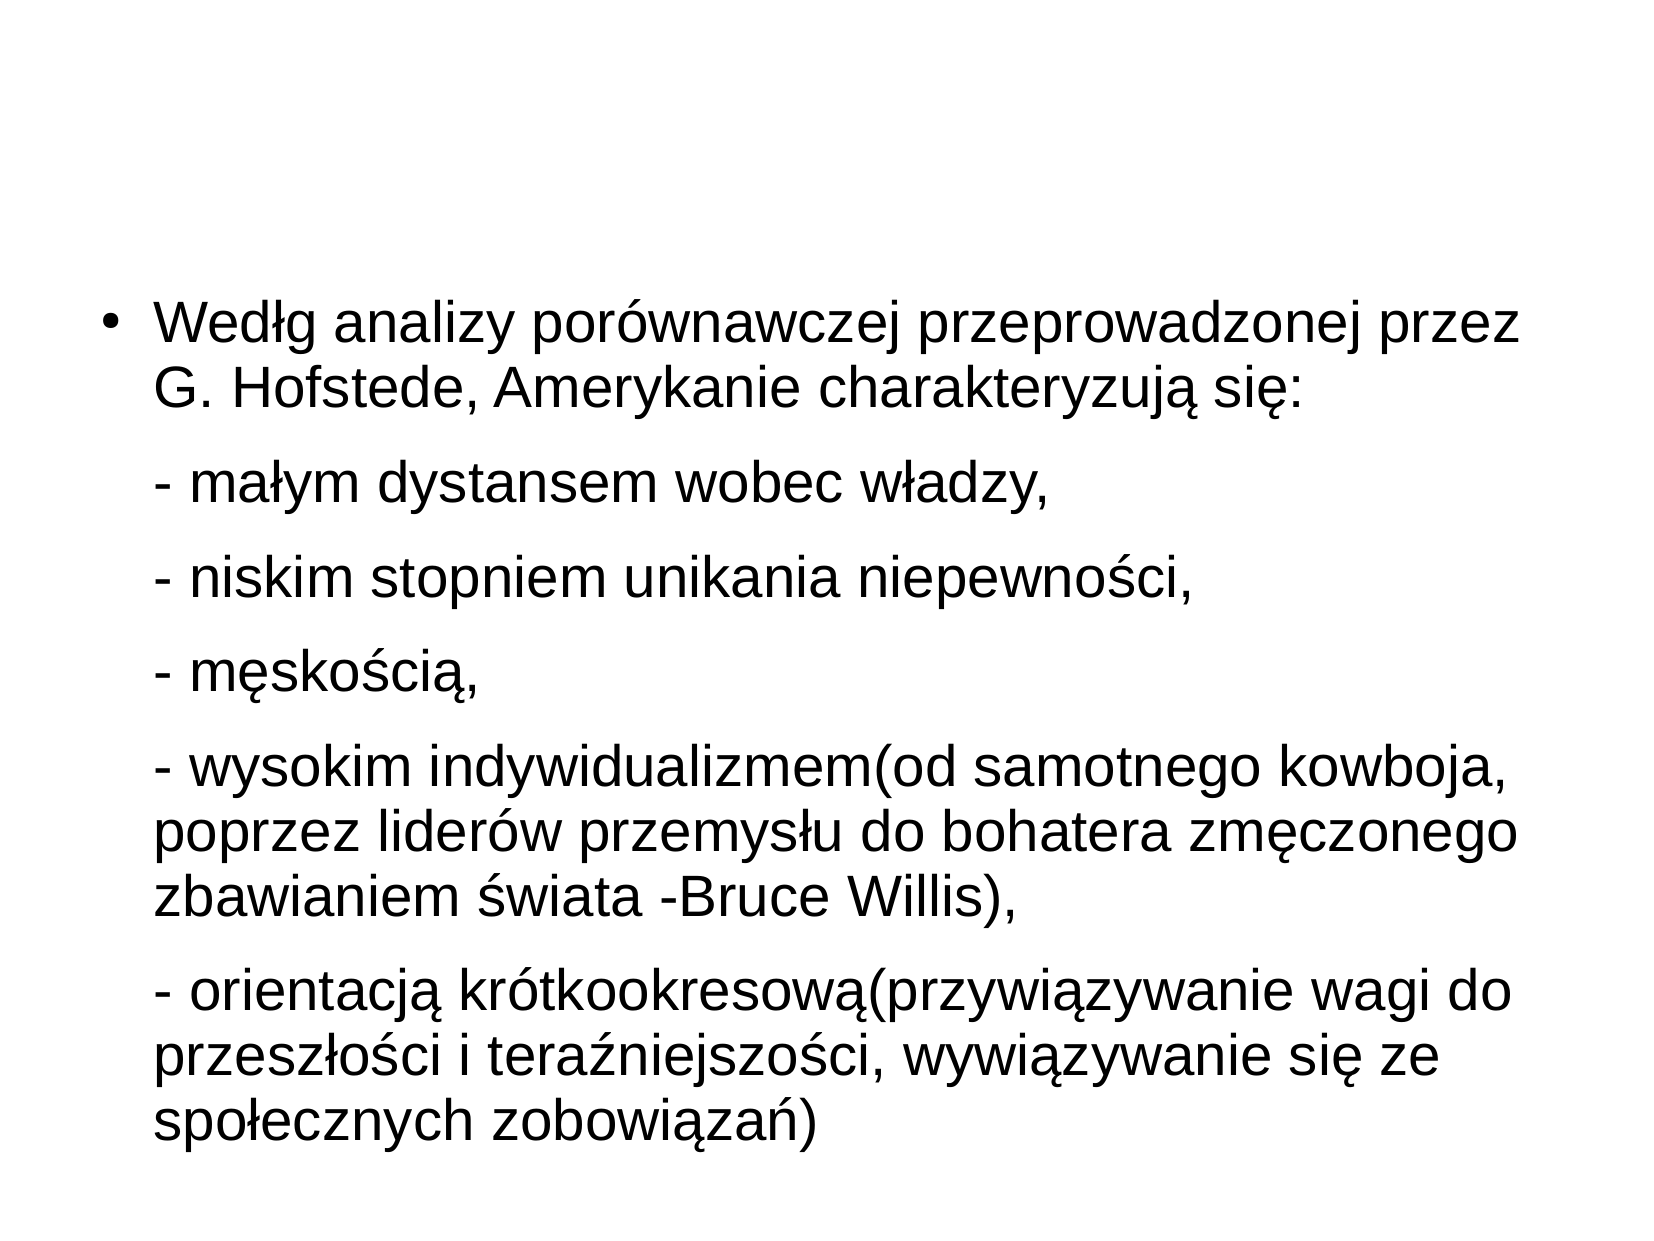

#
Wedłg analizy porównawczej przeprowadzonej przez G. Hofstede, Amerykanie charakteryzują się:
- małym dystansem wobec władzy,
- niskim stopniem unikania niepewności,
- męskością,
- wysokim indywidualizmem(od samotnego kowboja, poprzez liderów przemysłu do bohatera zmęczonego zbawianiem świata -Bruce Willis),
- orientacją krótkookresową(przywiązywanie wagi do przeszłości i teraźniejszości, wywiązywanie się ze społecznych zobowiązań)